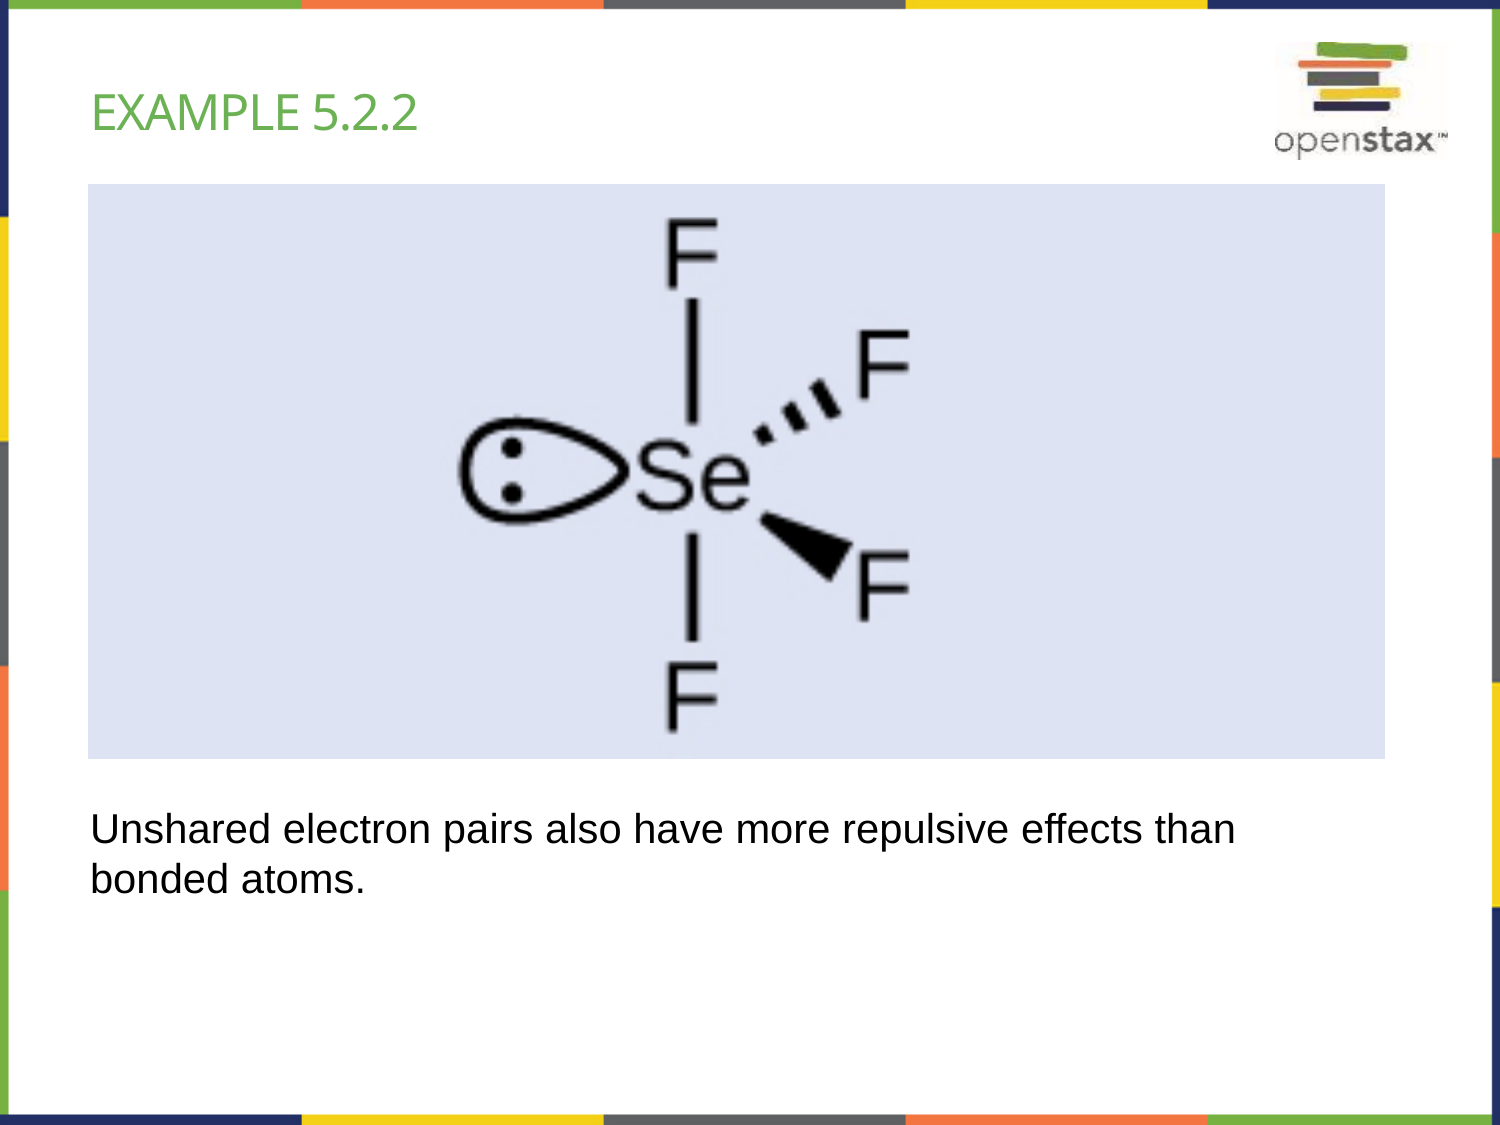

# Example 5.2.2
Unshared electron pairs also have more repulsive effects than bonded atoms.